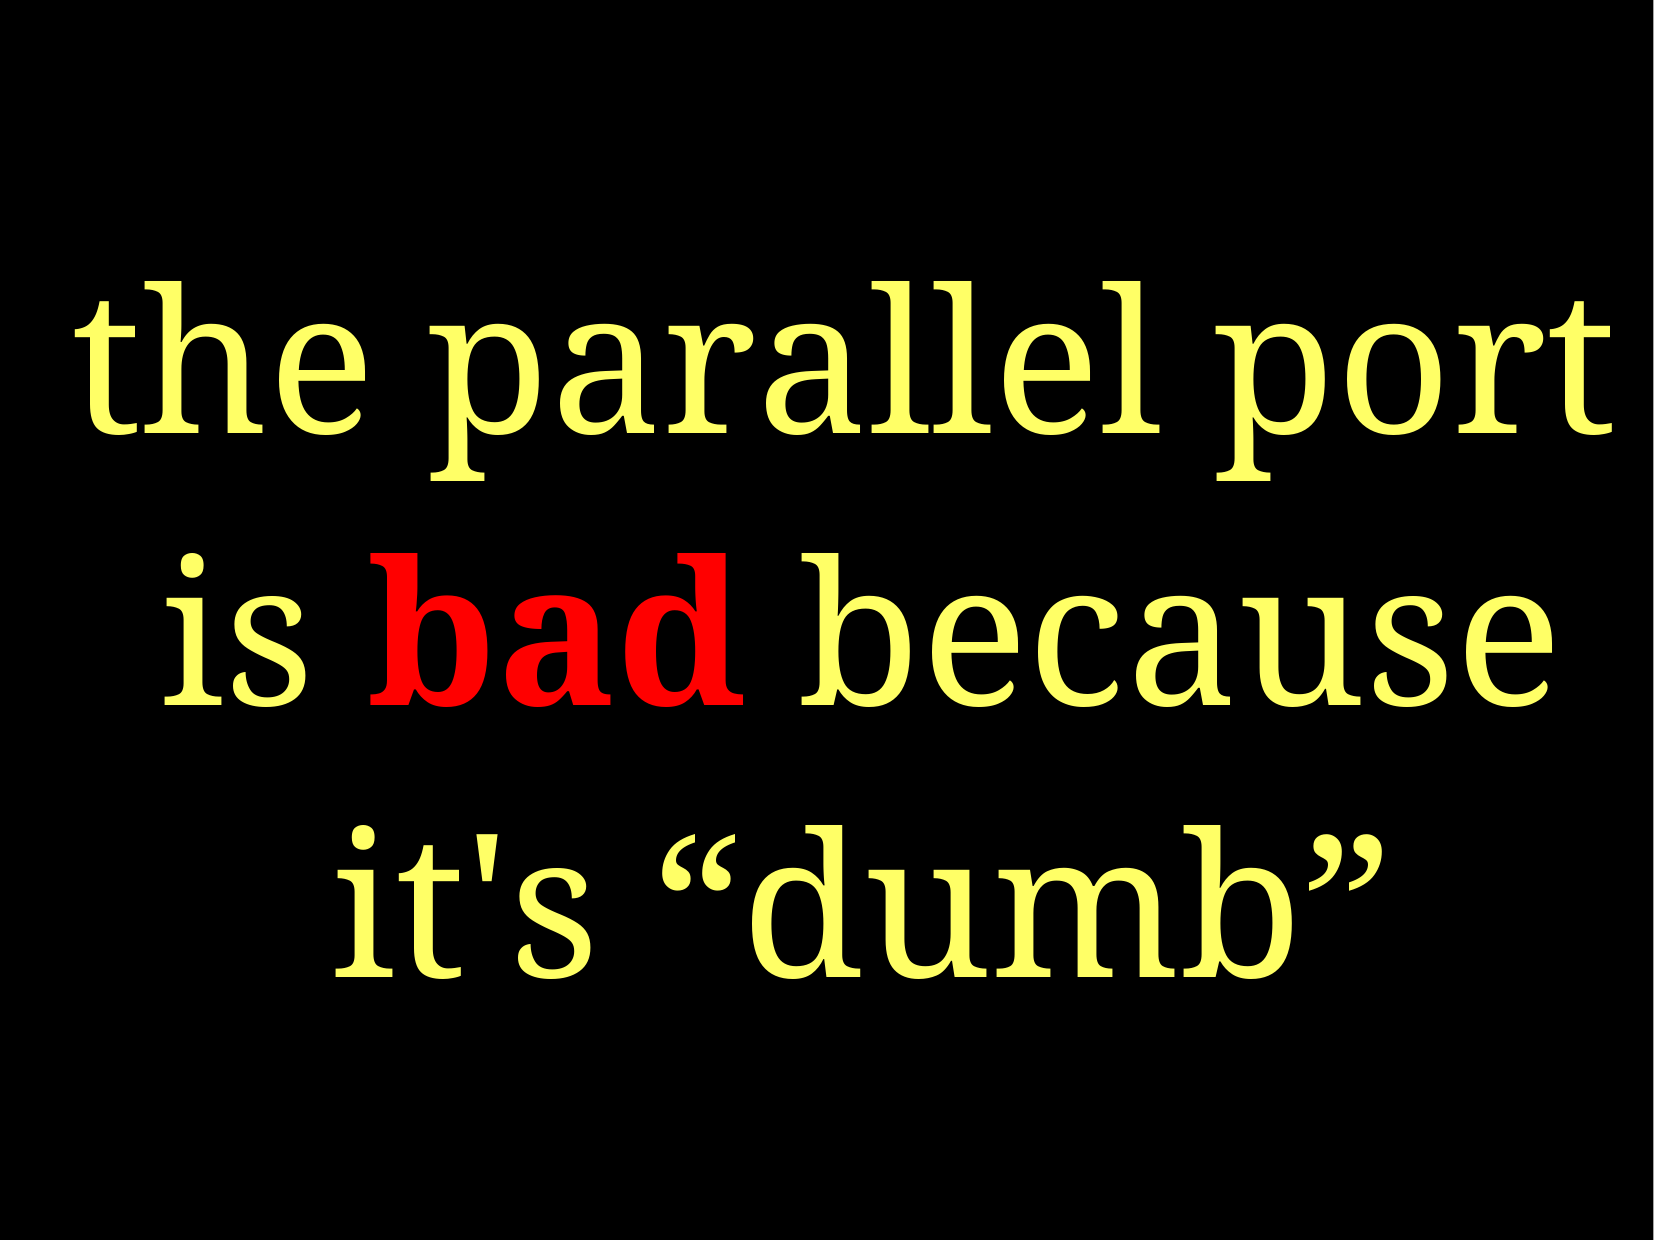

# the parallel port is bad because it's “dumb”